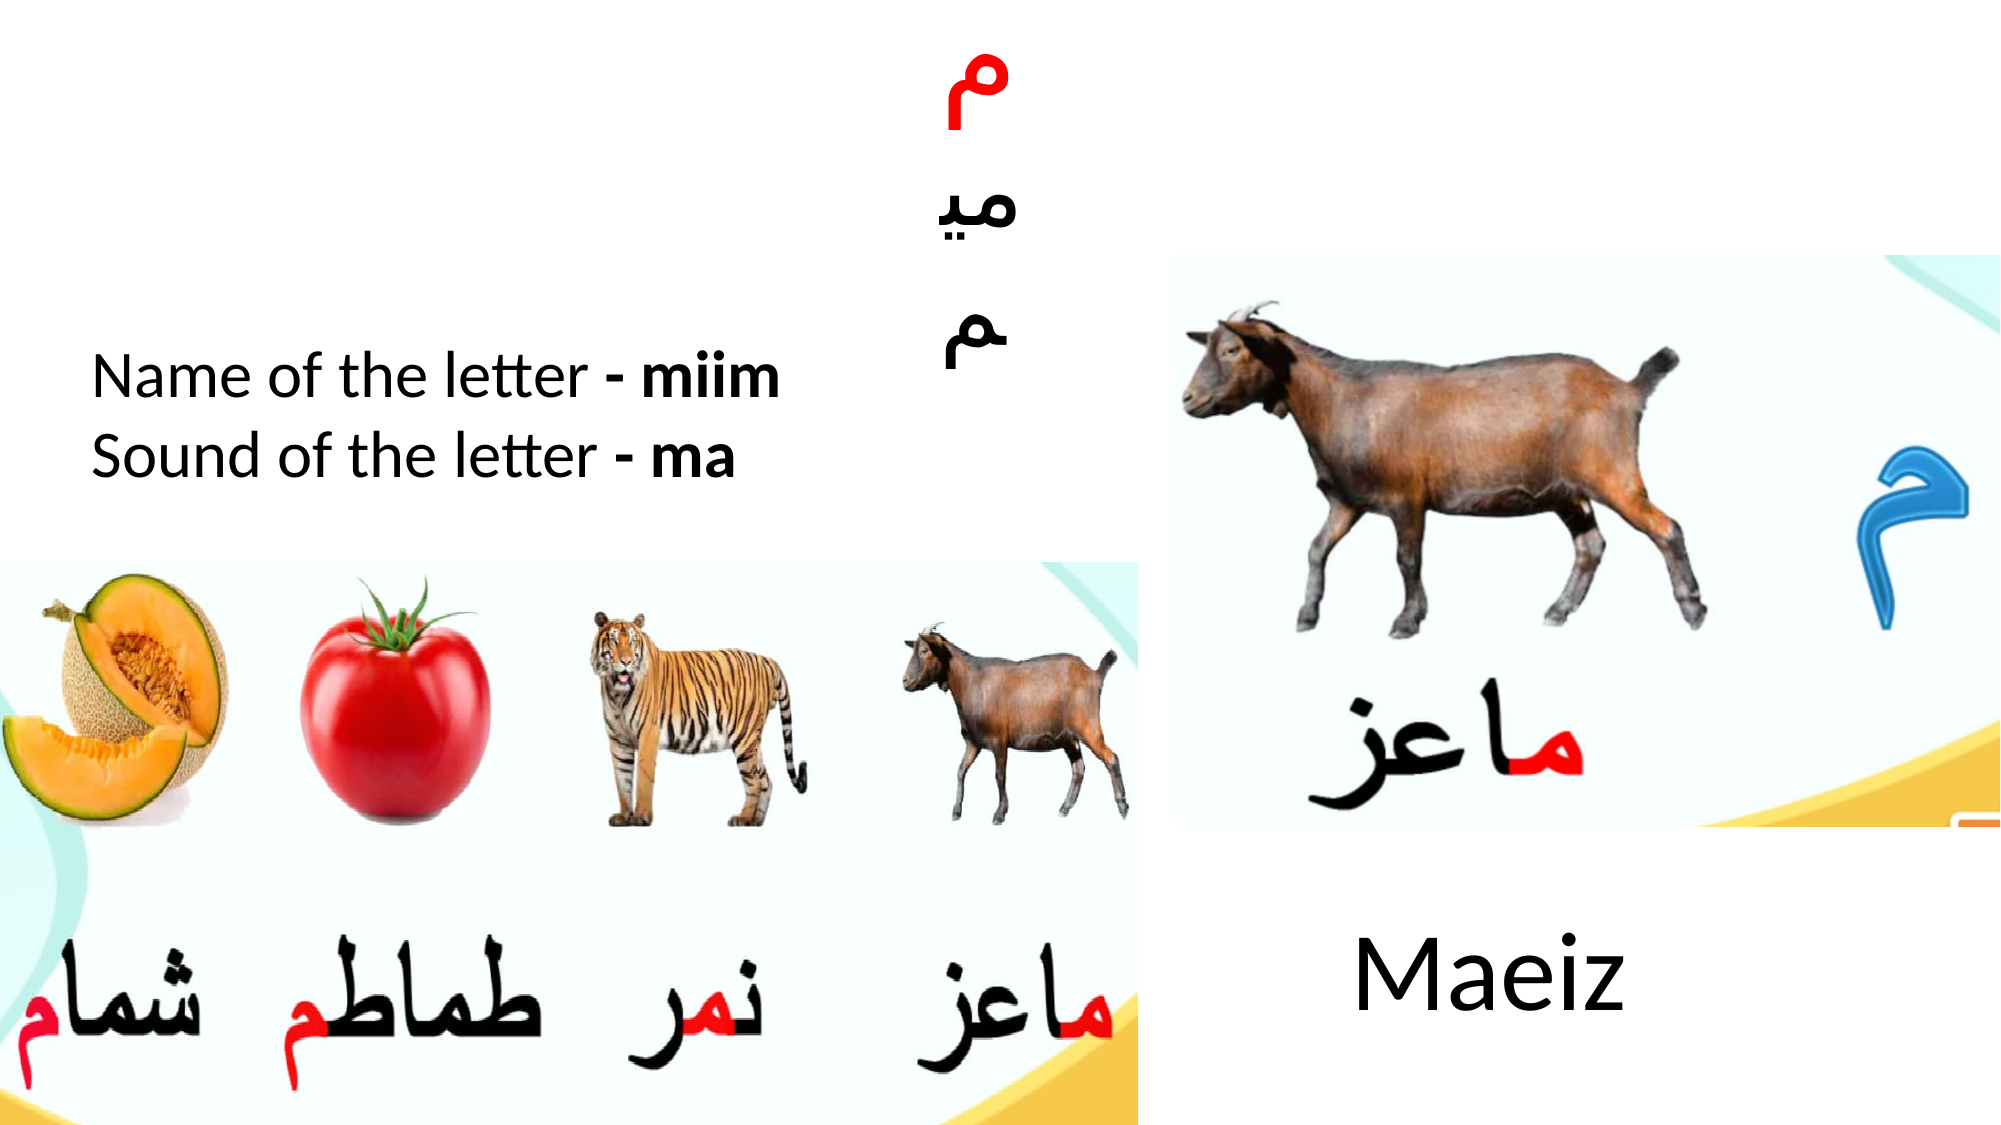

م
ميم
Name of the letter - miim
Sound of the letter - ma
Maeiz